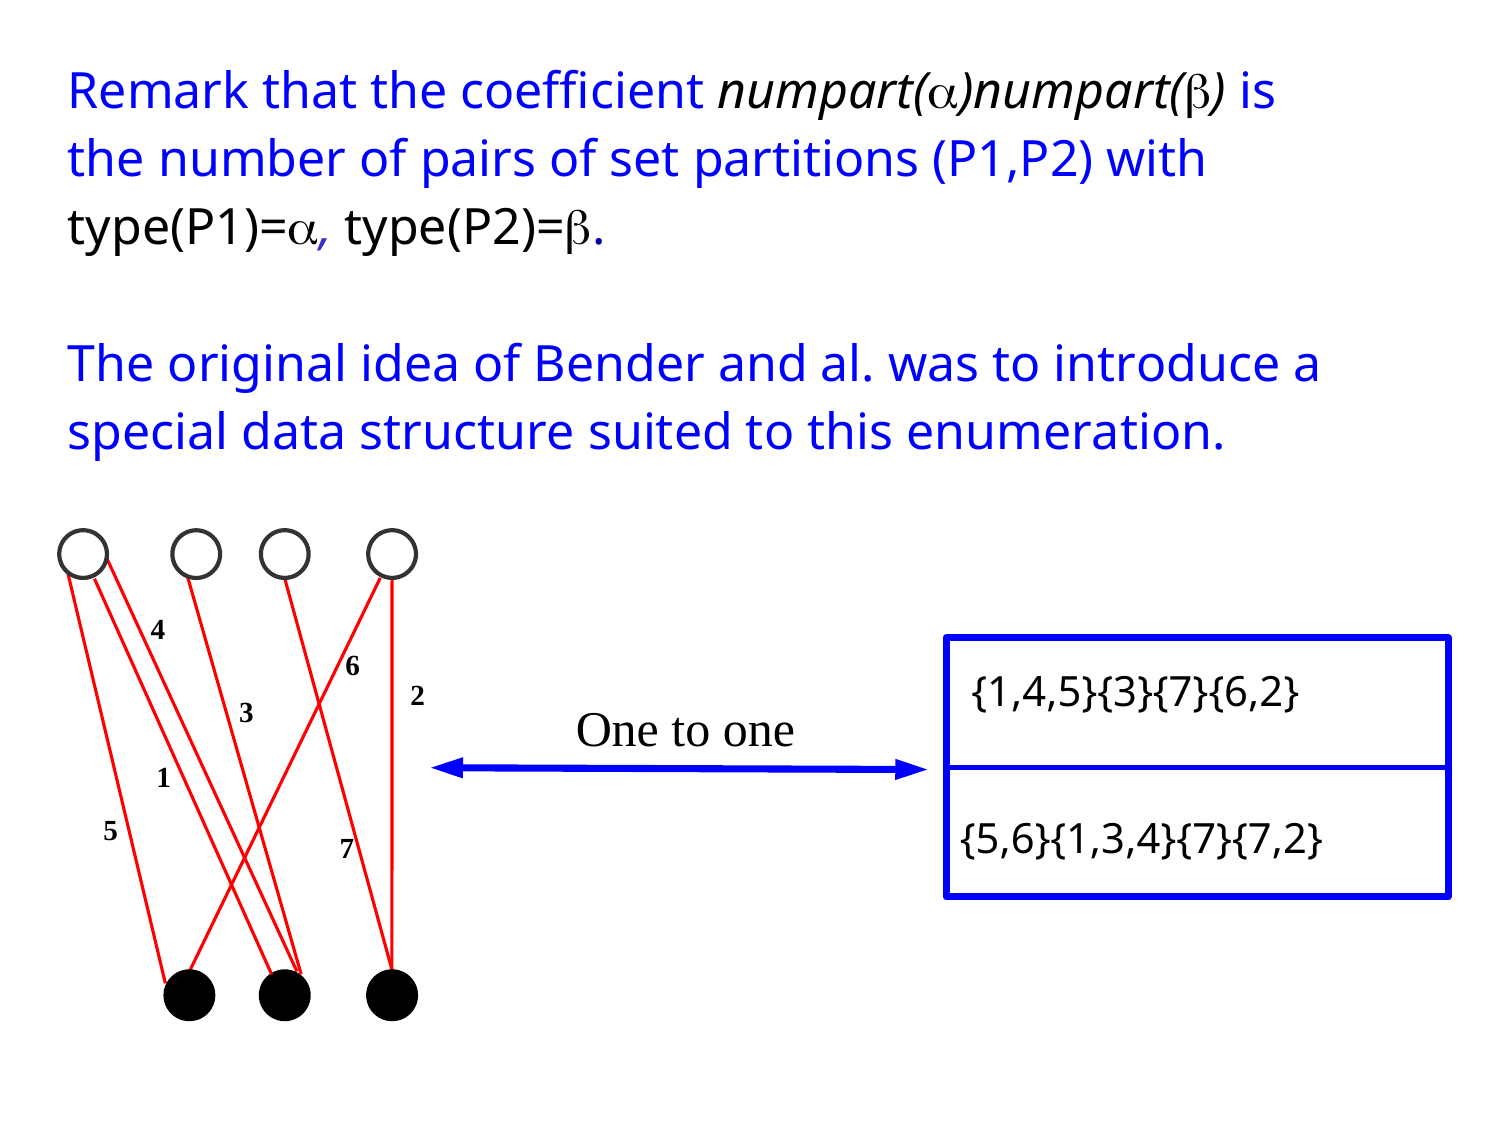

Remark that the coefficient numpart(α)numpart(β) is
the number of pairs of set partitions (P1,P2) with
type(P1)=, type(P2)=.
The original idea of Bender and al. was to introduce a
special data structure suited to this enumeration.
4
{1,4,5}{3}{7}{6,2}
{5,6}{1,3,4}{7}{7,2}
6
2
3
One to one
1
5
7